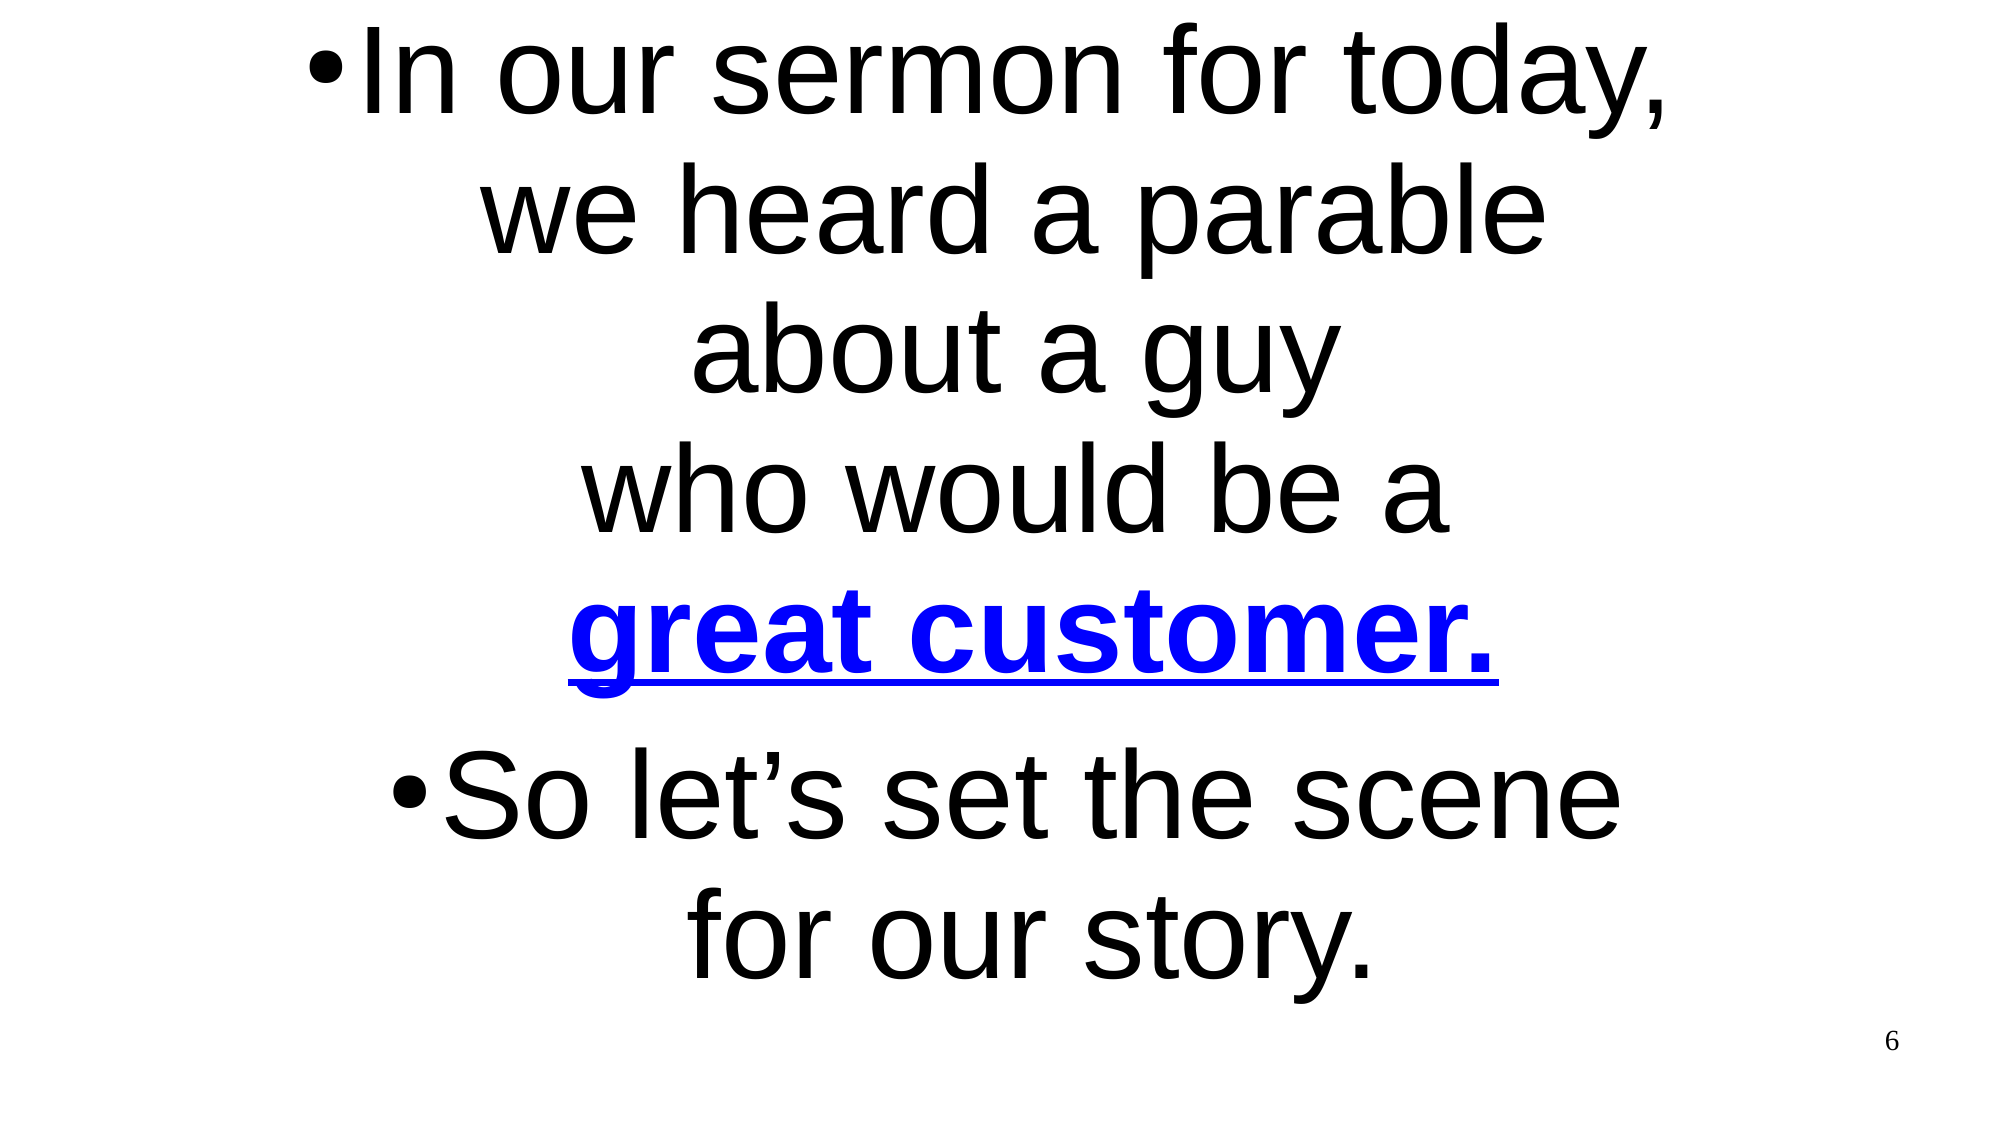

# In our sermon for today, we heard a parable about a guy who would be a great customer.
So let’s set the scene
for our story.
6